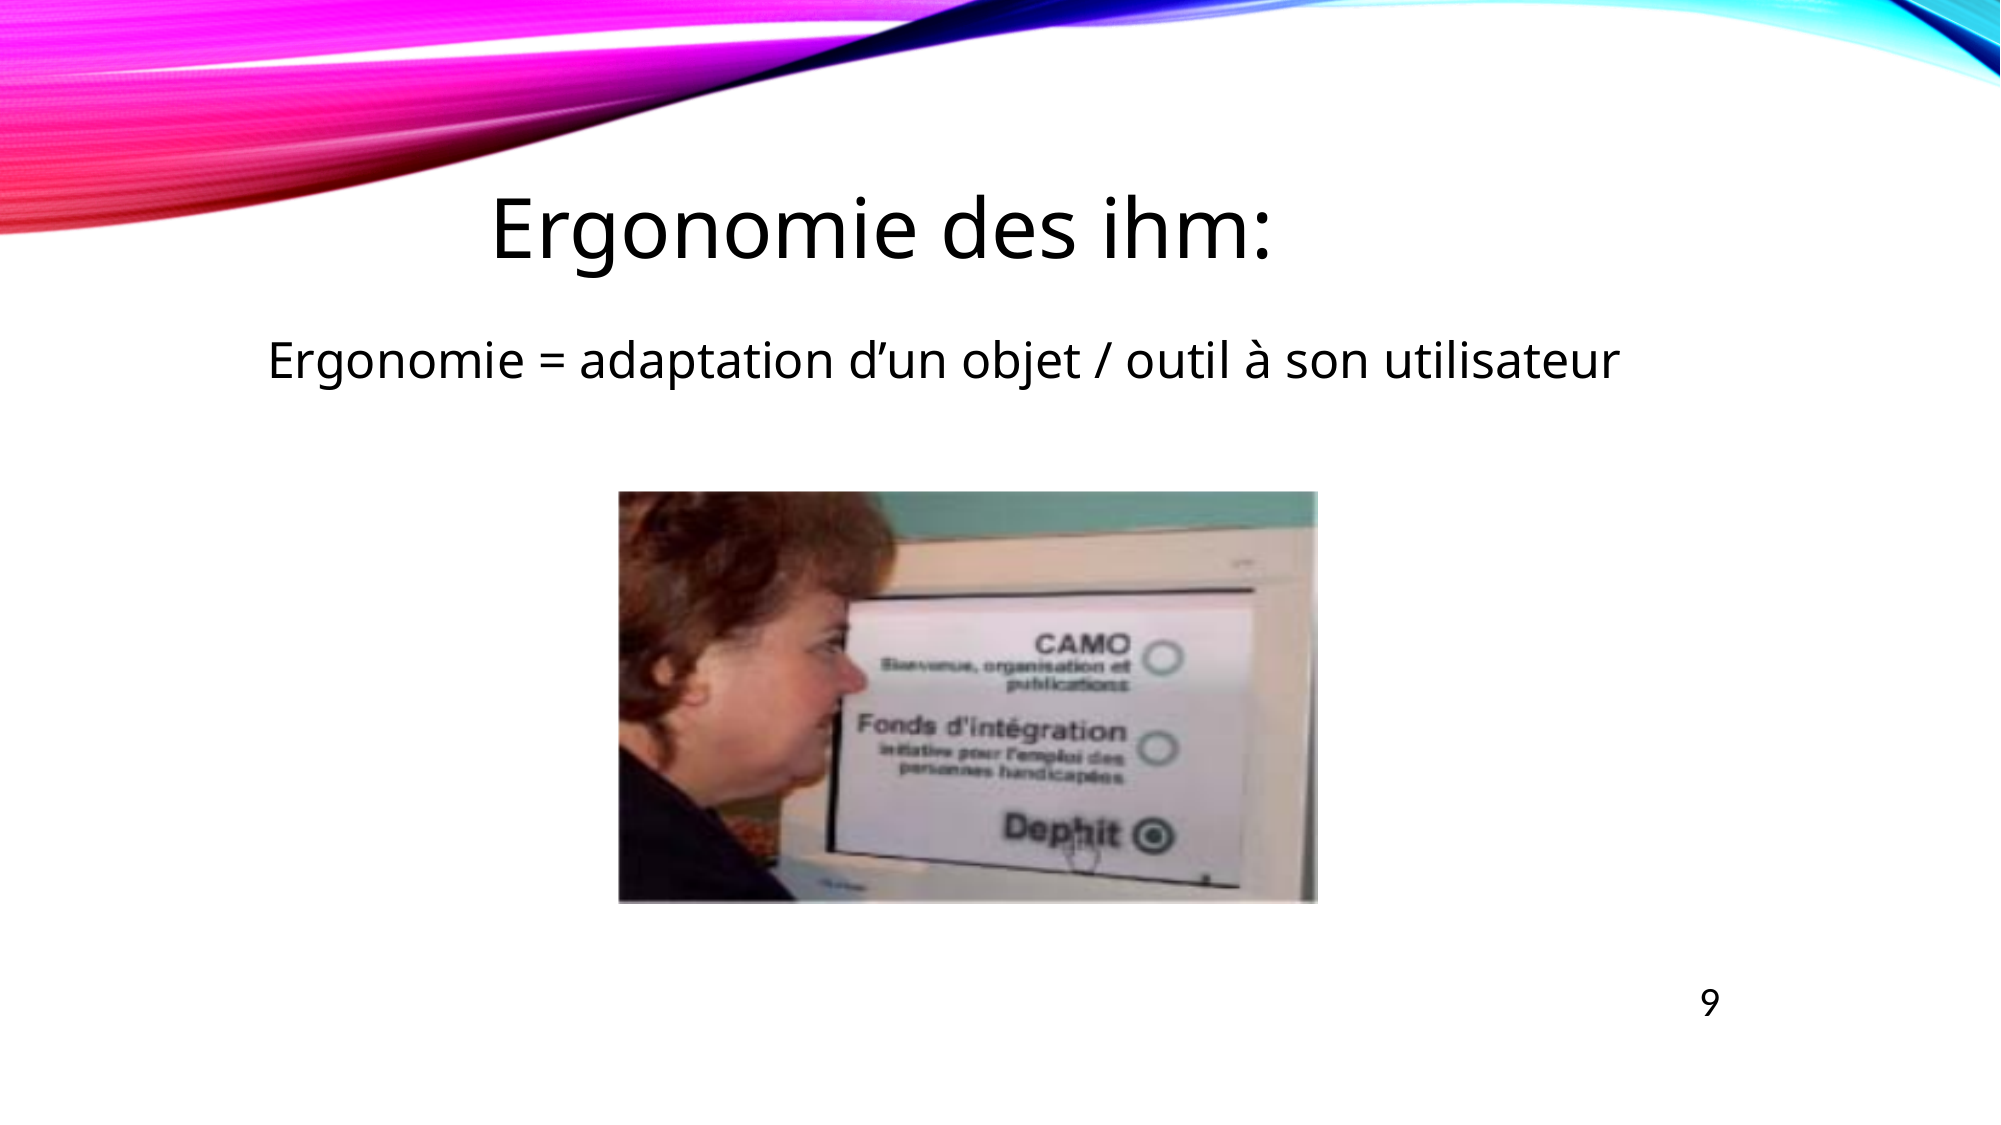

# Ergonomie des ihm:
Ergonomie = adaptation d’un objet / outil à son utilisateur